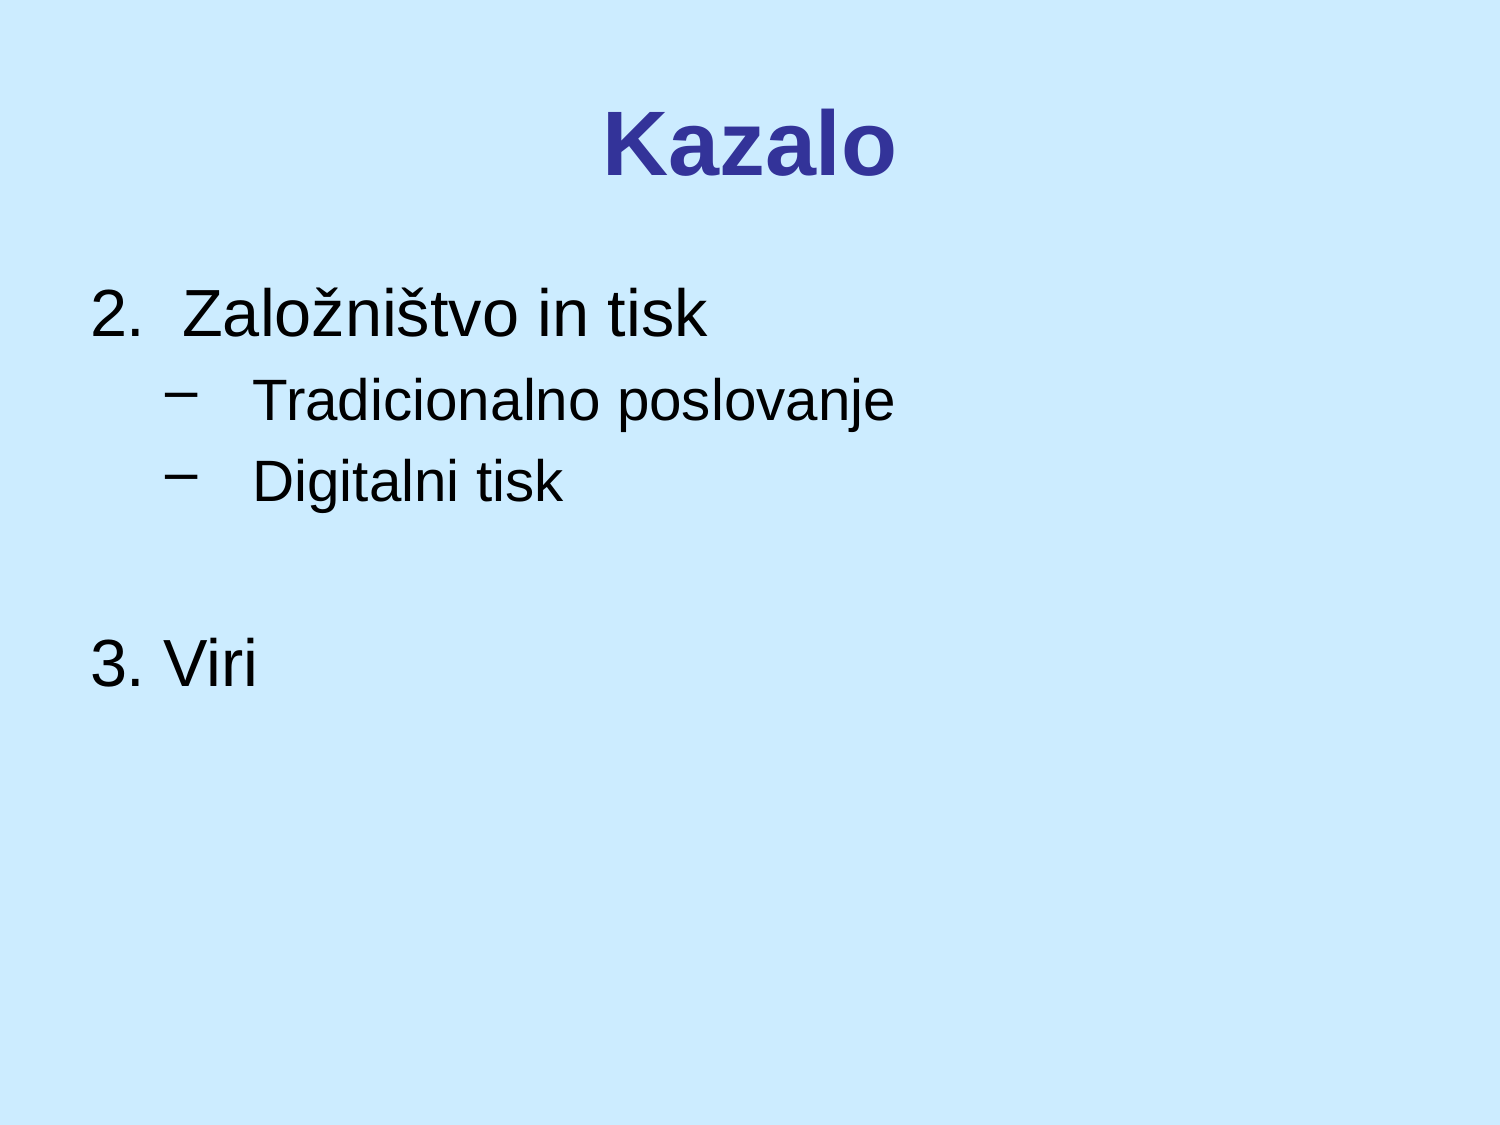

Kazalo
# 2. Založništvo in tisk
Tradicionalno poslovanje
Digitalni tisk
3. Viri